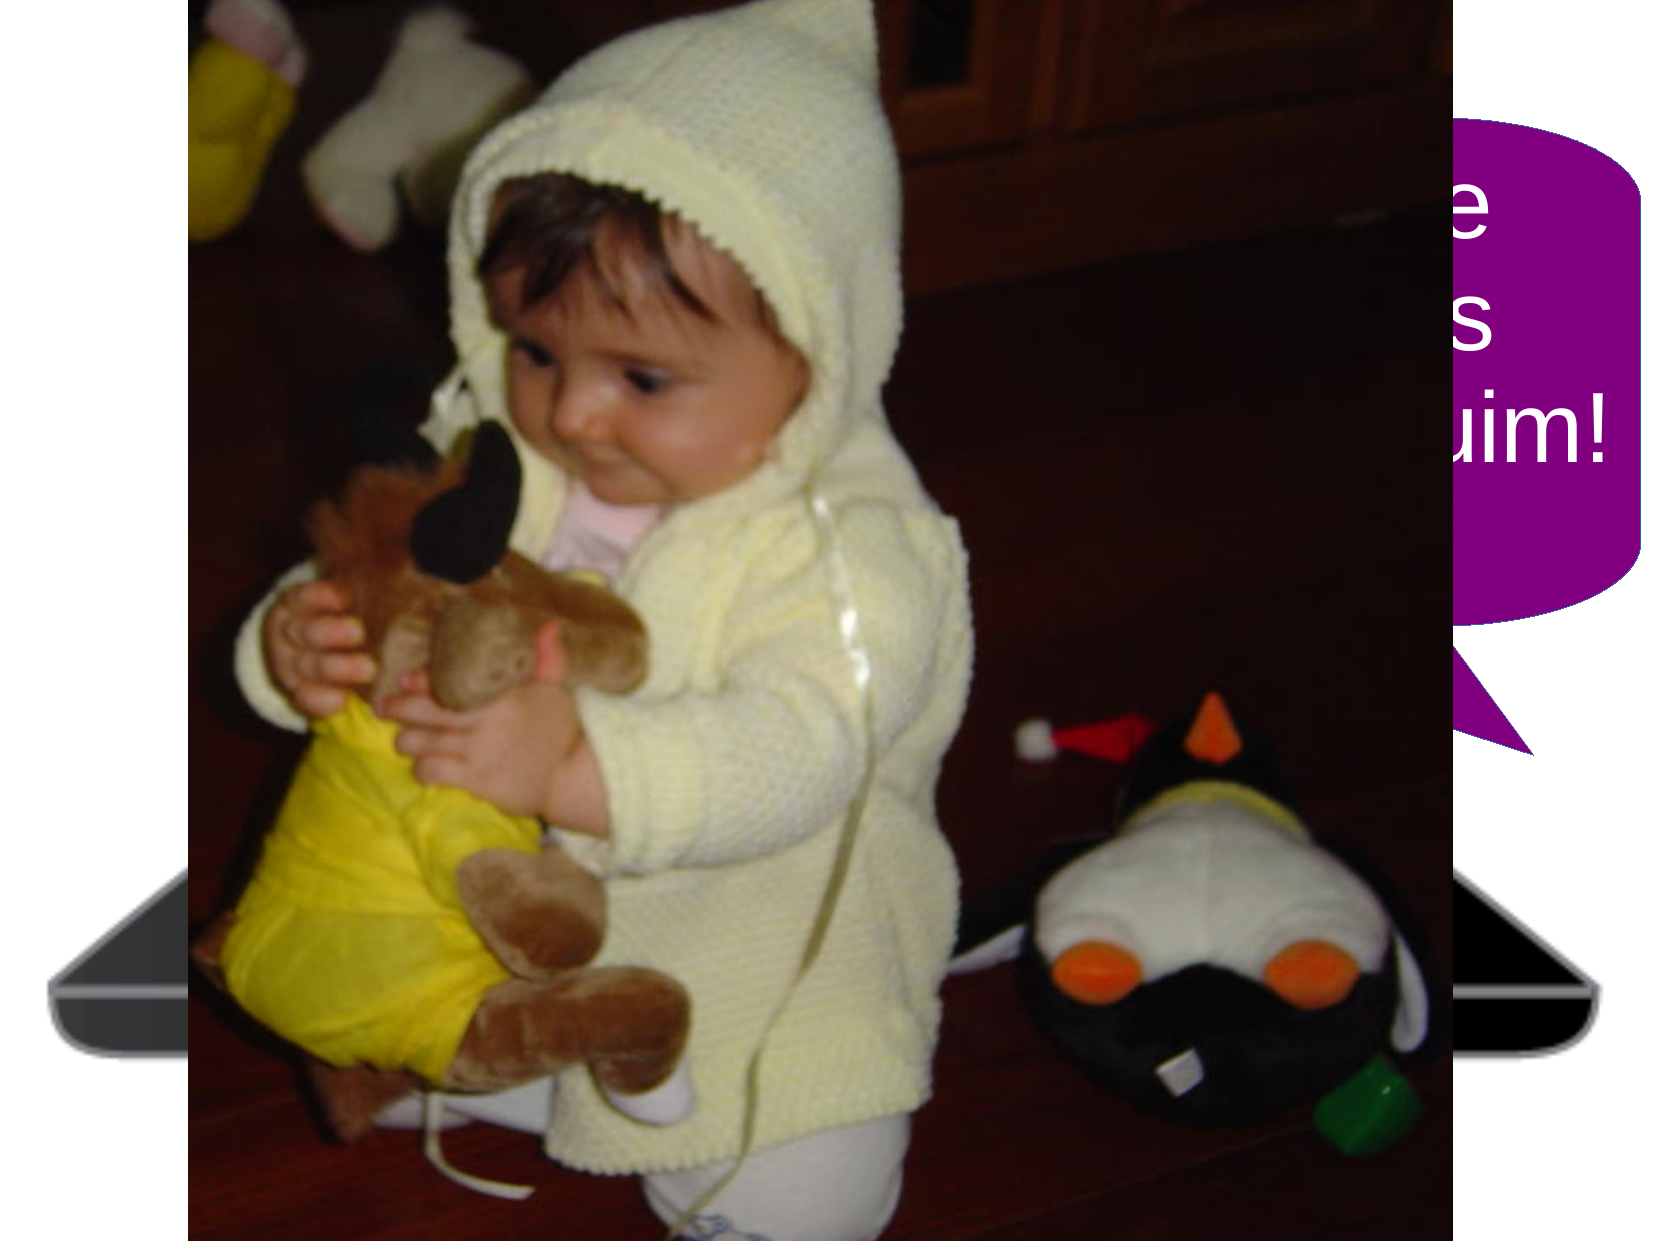

Tá certo que o nome
é Club Penguin, mas
eu não quero um pinguim!
Eu quero um GNU!